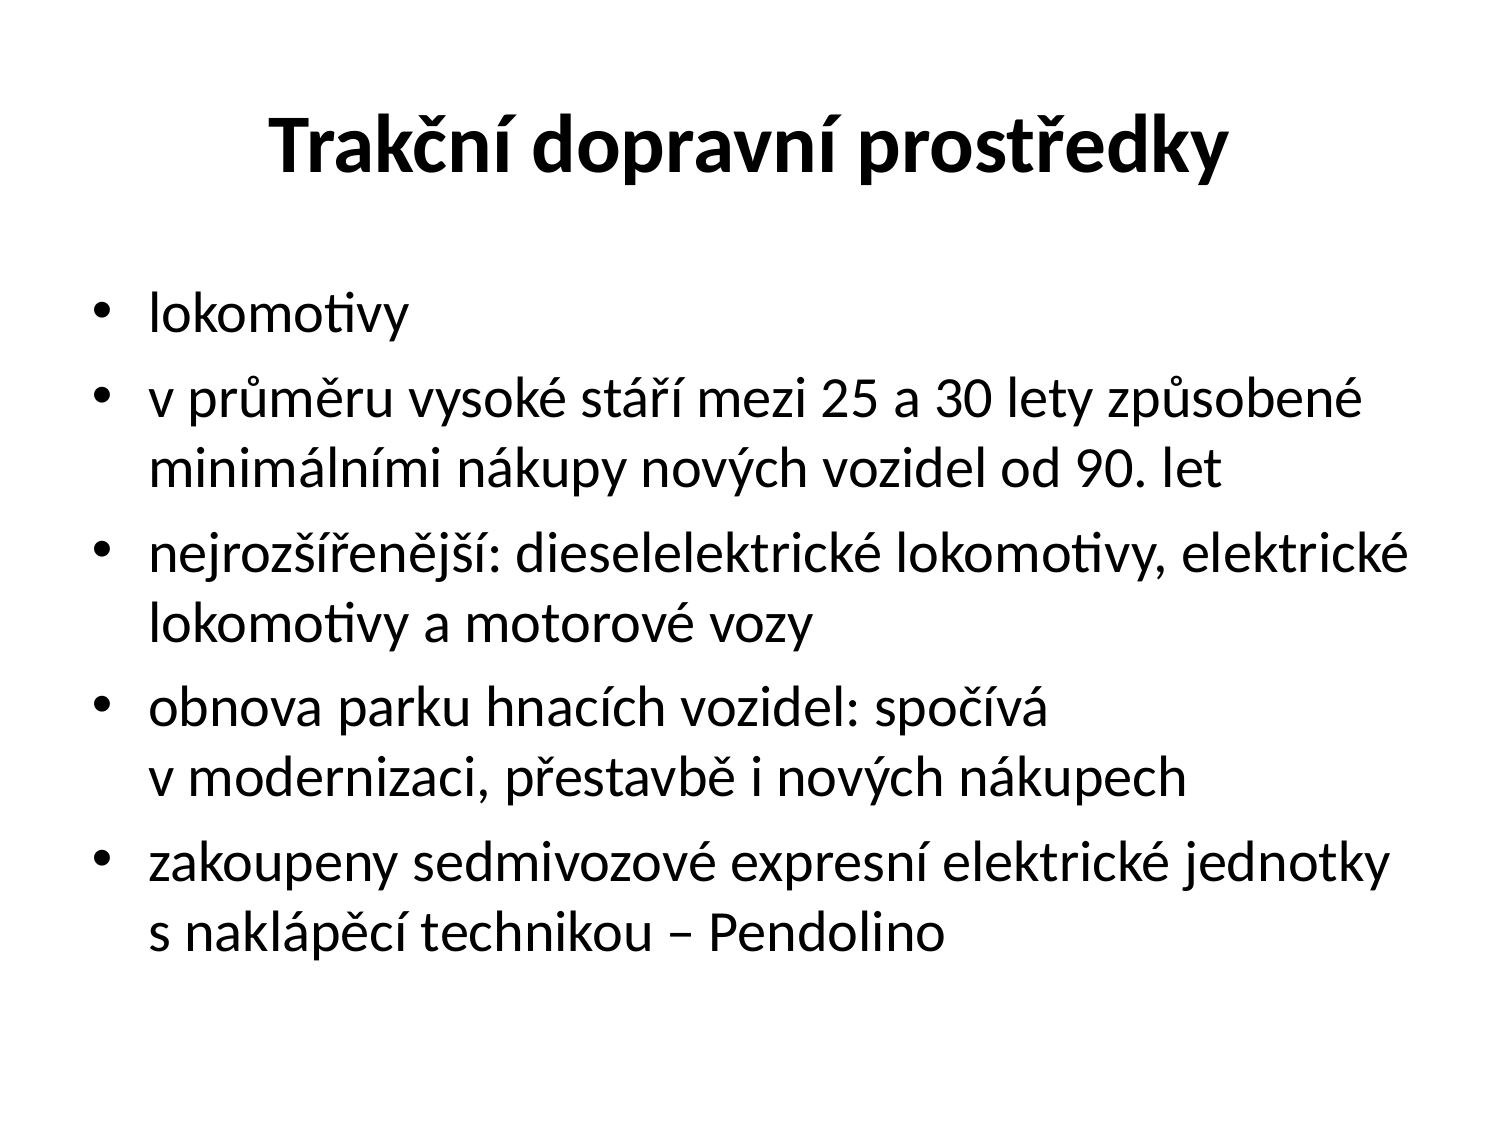

# Trakční dopravní prostředky
lokomotivy
v průměru vysoké stáří mezi 25 a 30 lety způsobené minimálními nákupy nových vozidel od 90. let
nejrozšířenější: dieselelektrické lokomotivy, elektrické lokomotivy a motorové vozy
obnova parku hnacích vozidel: spočívá
v modernizaci, přestavbě i nových nákupech
zakoupeny sedmivozové expresní elektrické jednotky s naklápěcí technikou – Pendolino